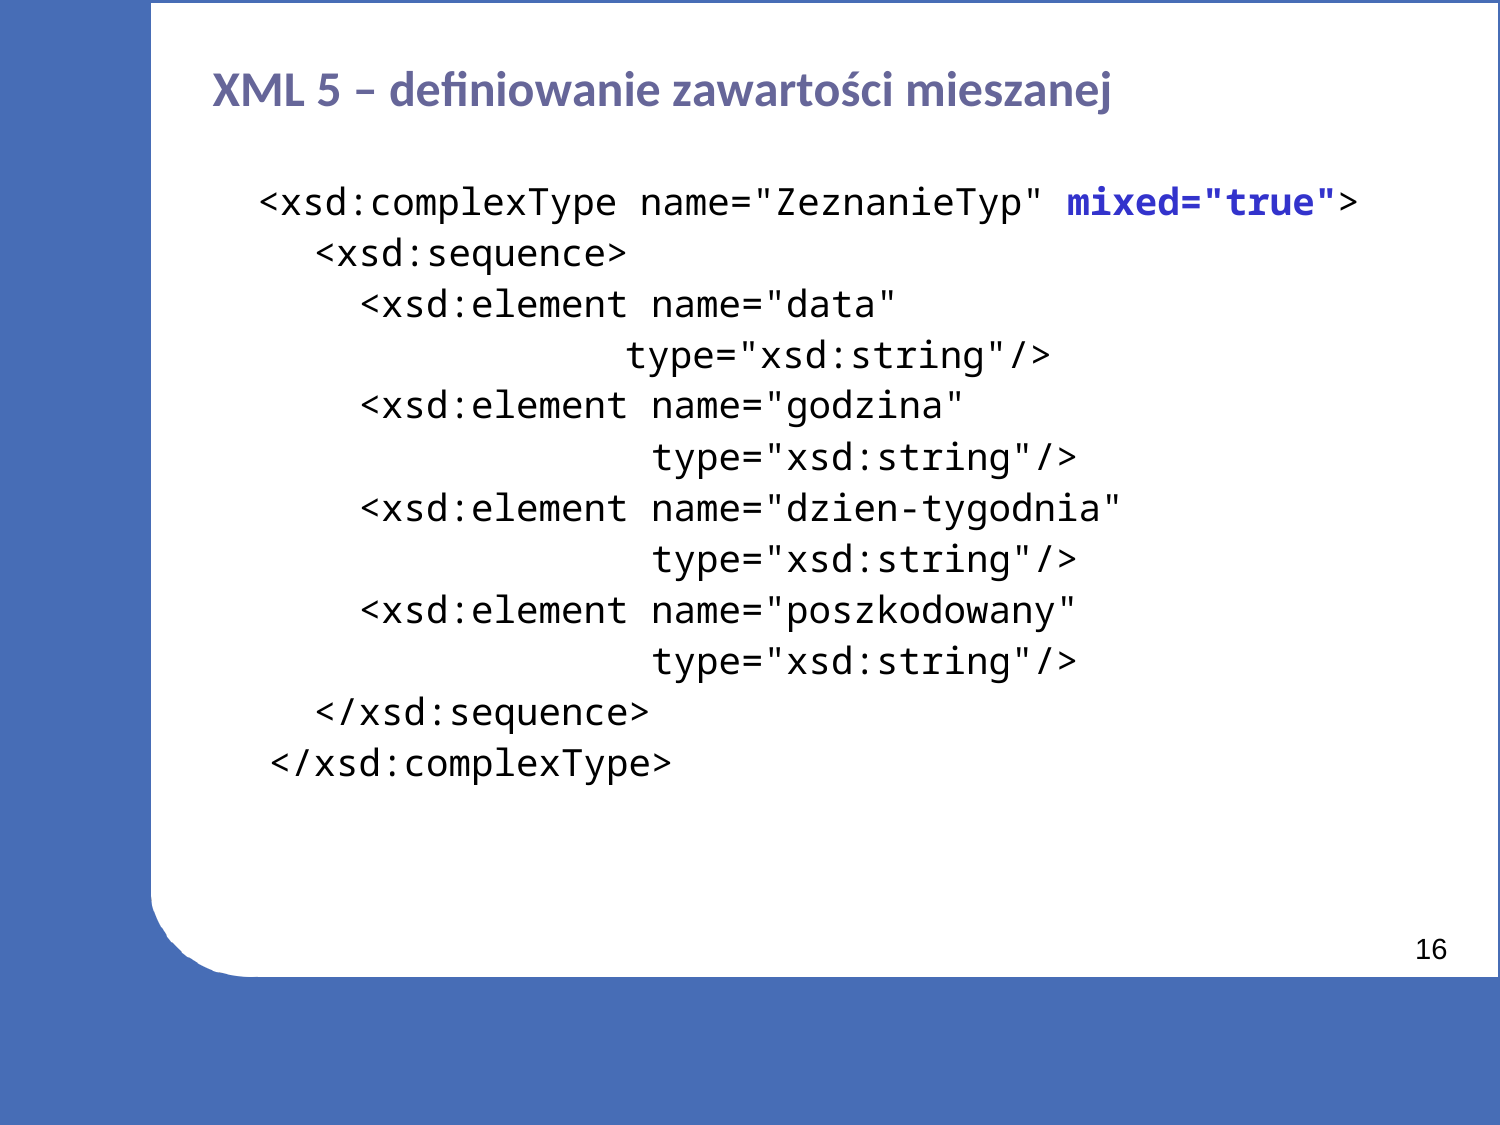

# XML 5 – definiowanie zawartości mieszanej
 <xsd:complexType name="ZeznanieTyp" mixed="true">
 <xsd:sequence>
 <xsd:element name="data"
		 type="xsd:string"/>
 <xsd:element name="godzina"
 type="xsd:string"/>
 <xsd:element name="dzien-tygodnia"
 type="xsd:string"/>
 <xsd:element name="poszkodowany"
 type="xsd:string"/>
 </xsd:sequence>
</xsd:complexType>
16